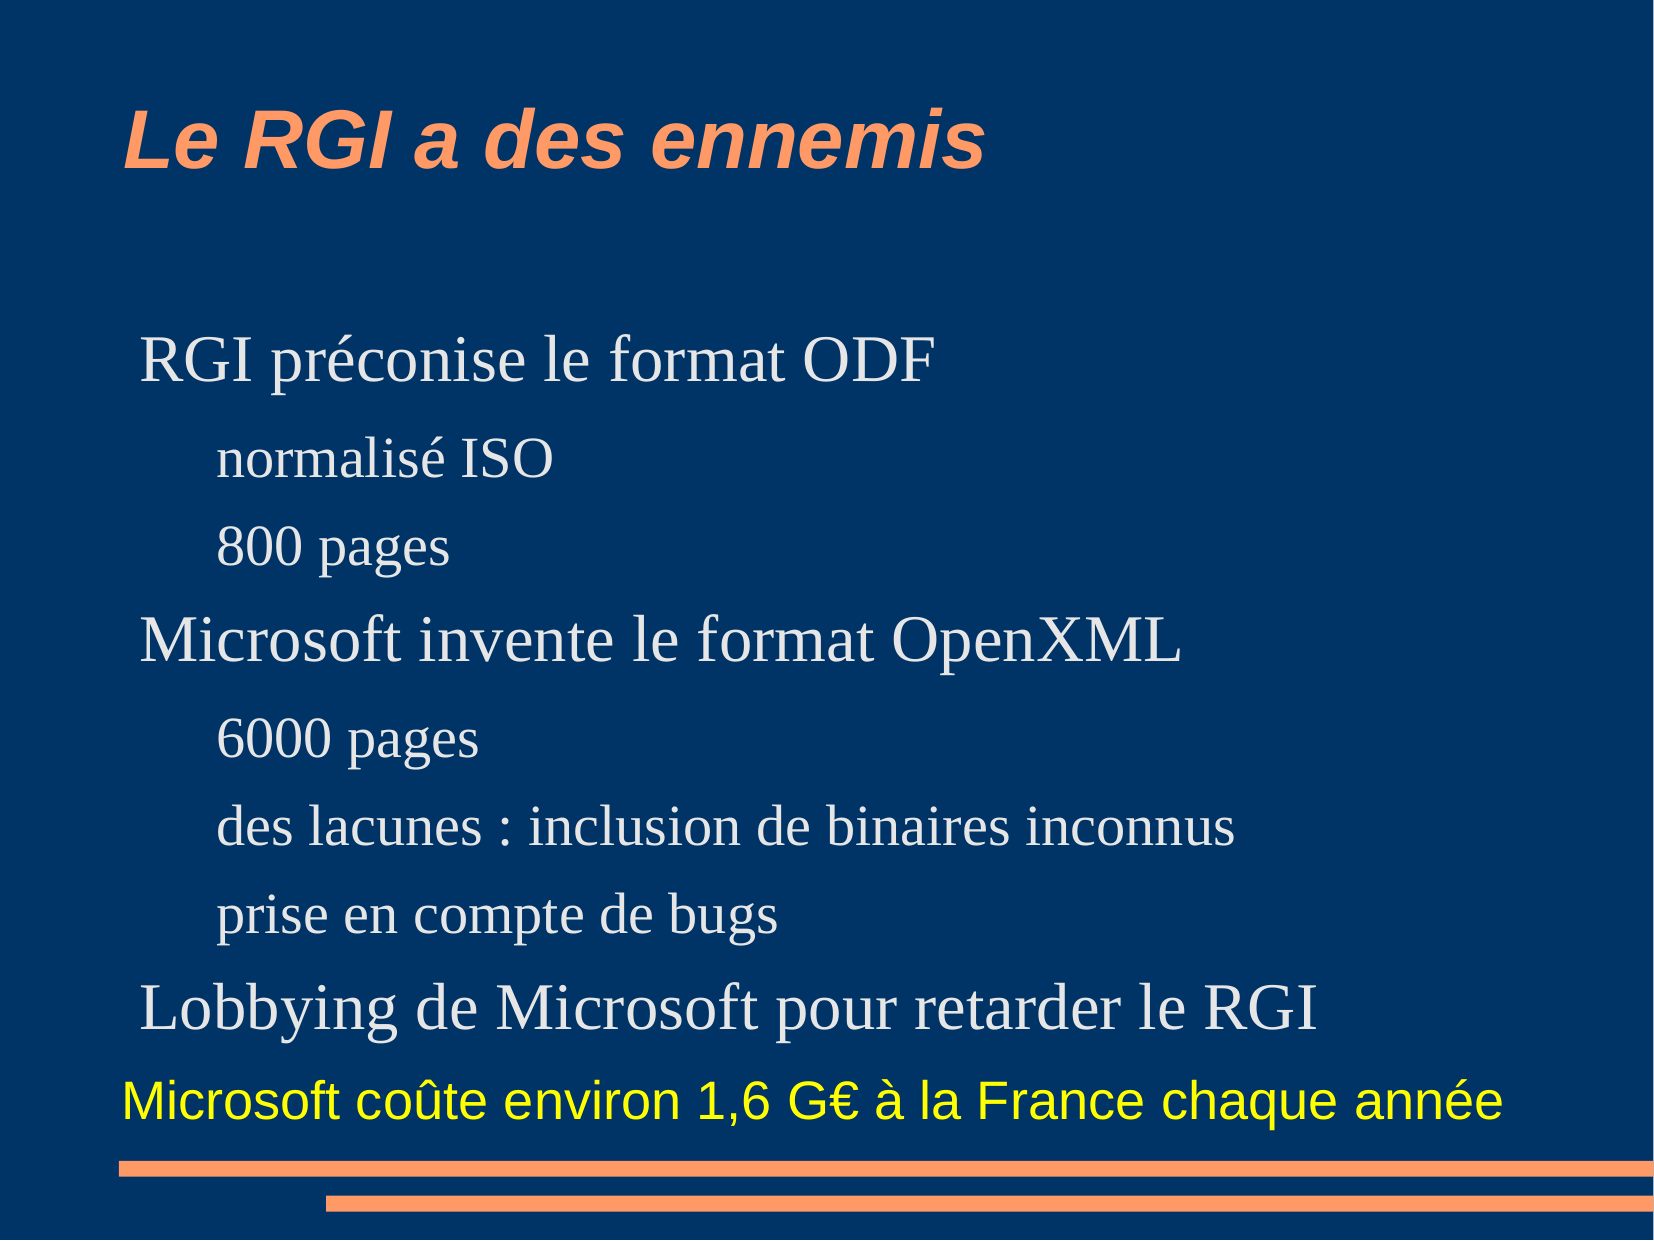

# Le RGI a des ennemis
RGI préconise le format ODF
normalisé ISO
800 pages
Microsoft invente le format OpenXML
6000 pages
des lacunes : inclusion de binaires inconnus
prise en compte de bugs
Lobbying de Microsoft pour retarder le RGI
Microsoft coûte environ 1,6 G€ à la France chaque année